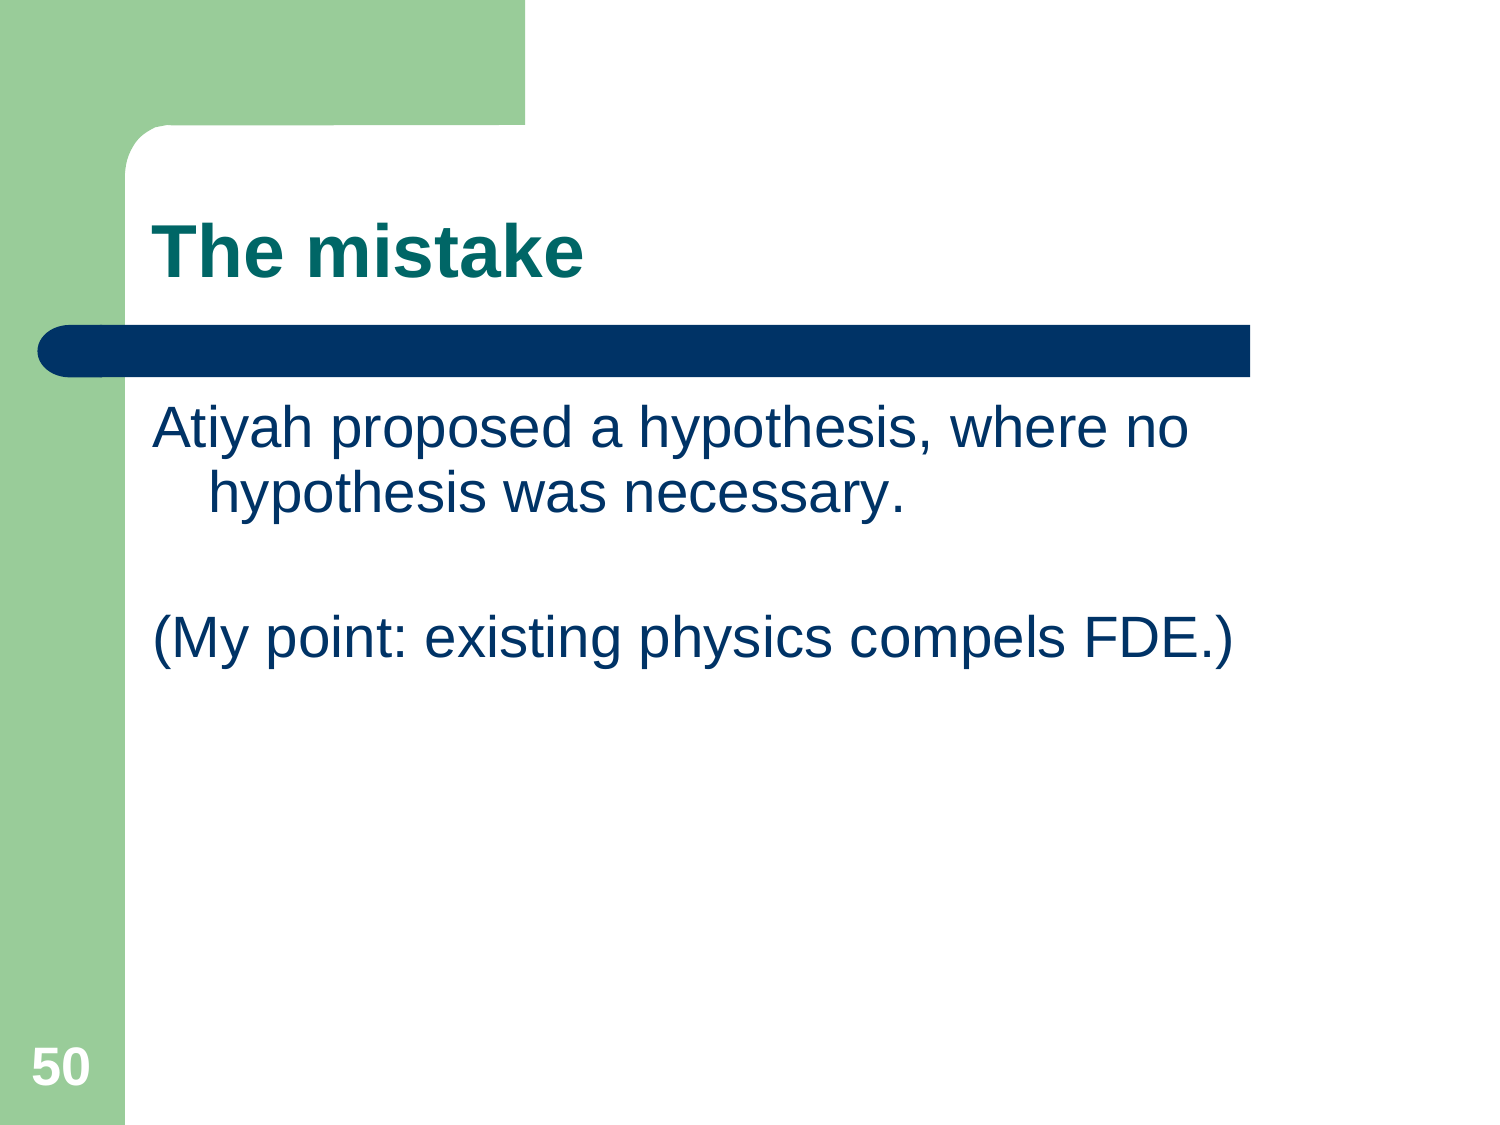

# The mistake
Atiyah proposed a hypothesis, where no hypothesis was necessary.
(My point: existing physics compels FDE.)
50